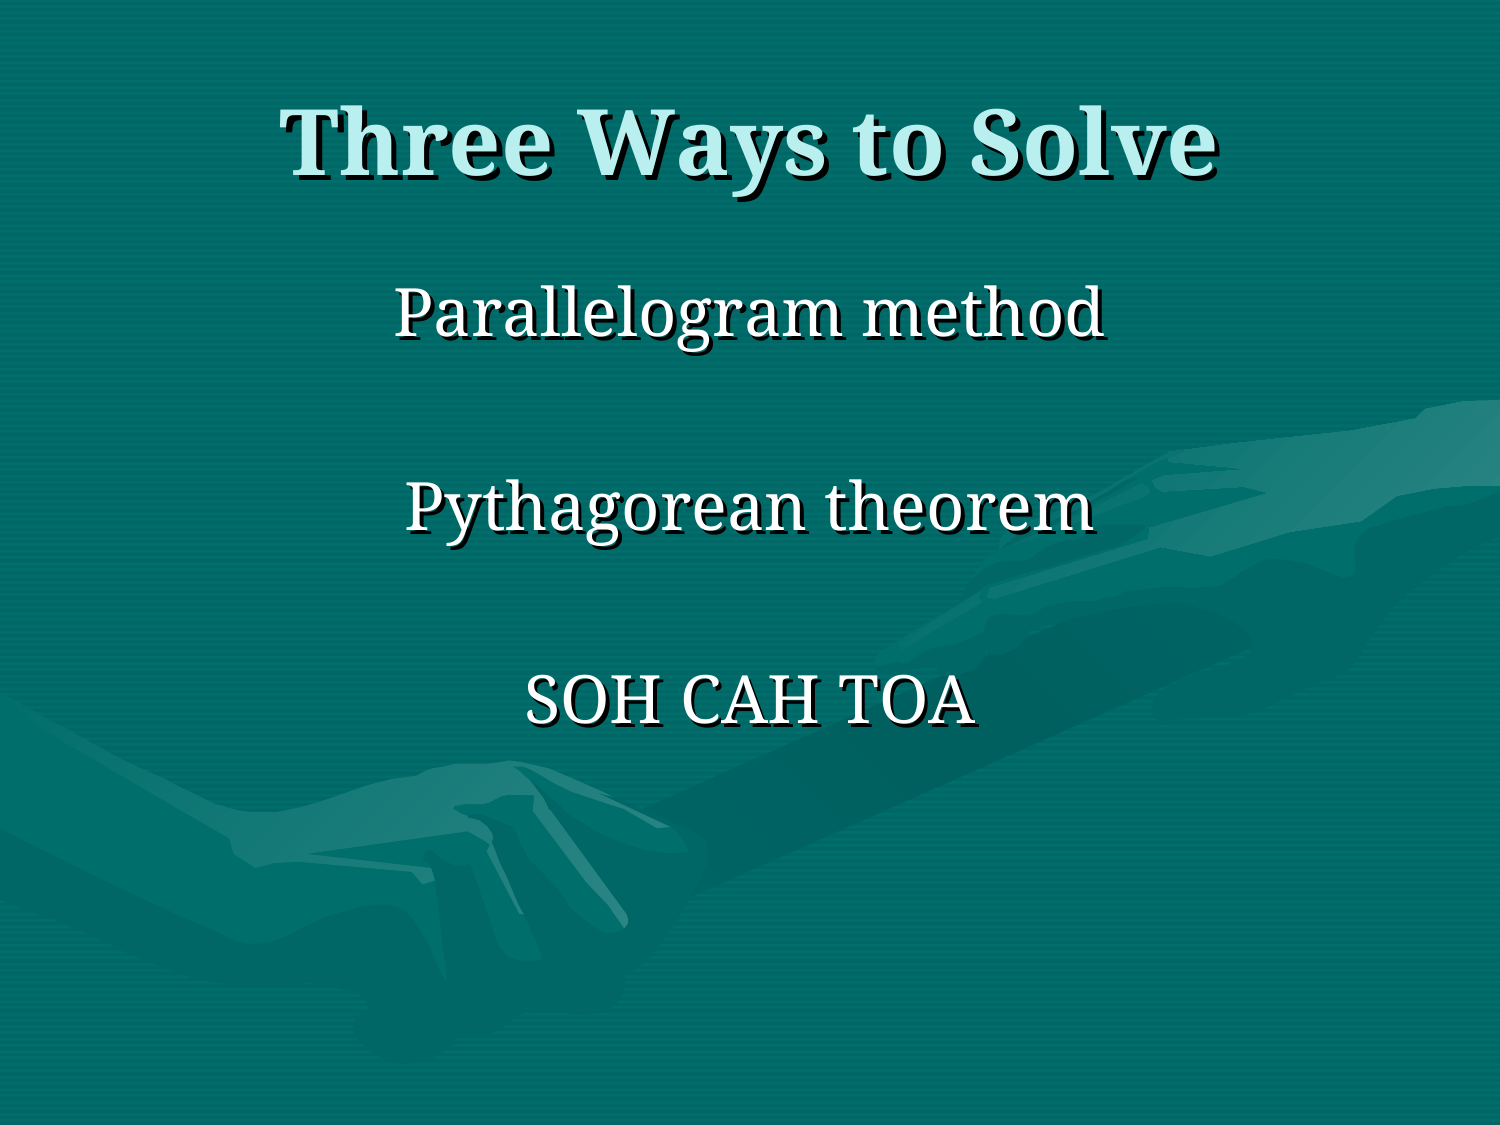

# Three Ways to Solve
Parallelogram method
Pythagorean theorem
SOH CAH TOA